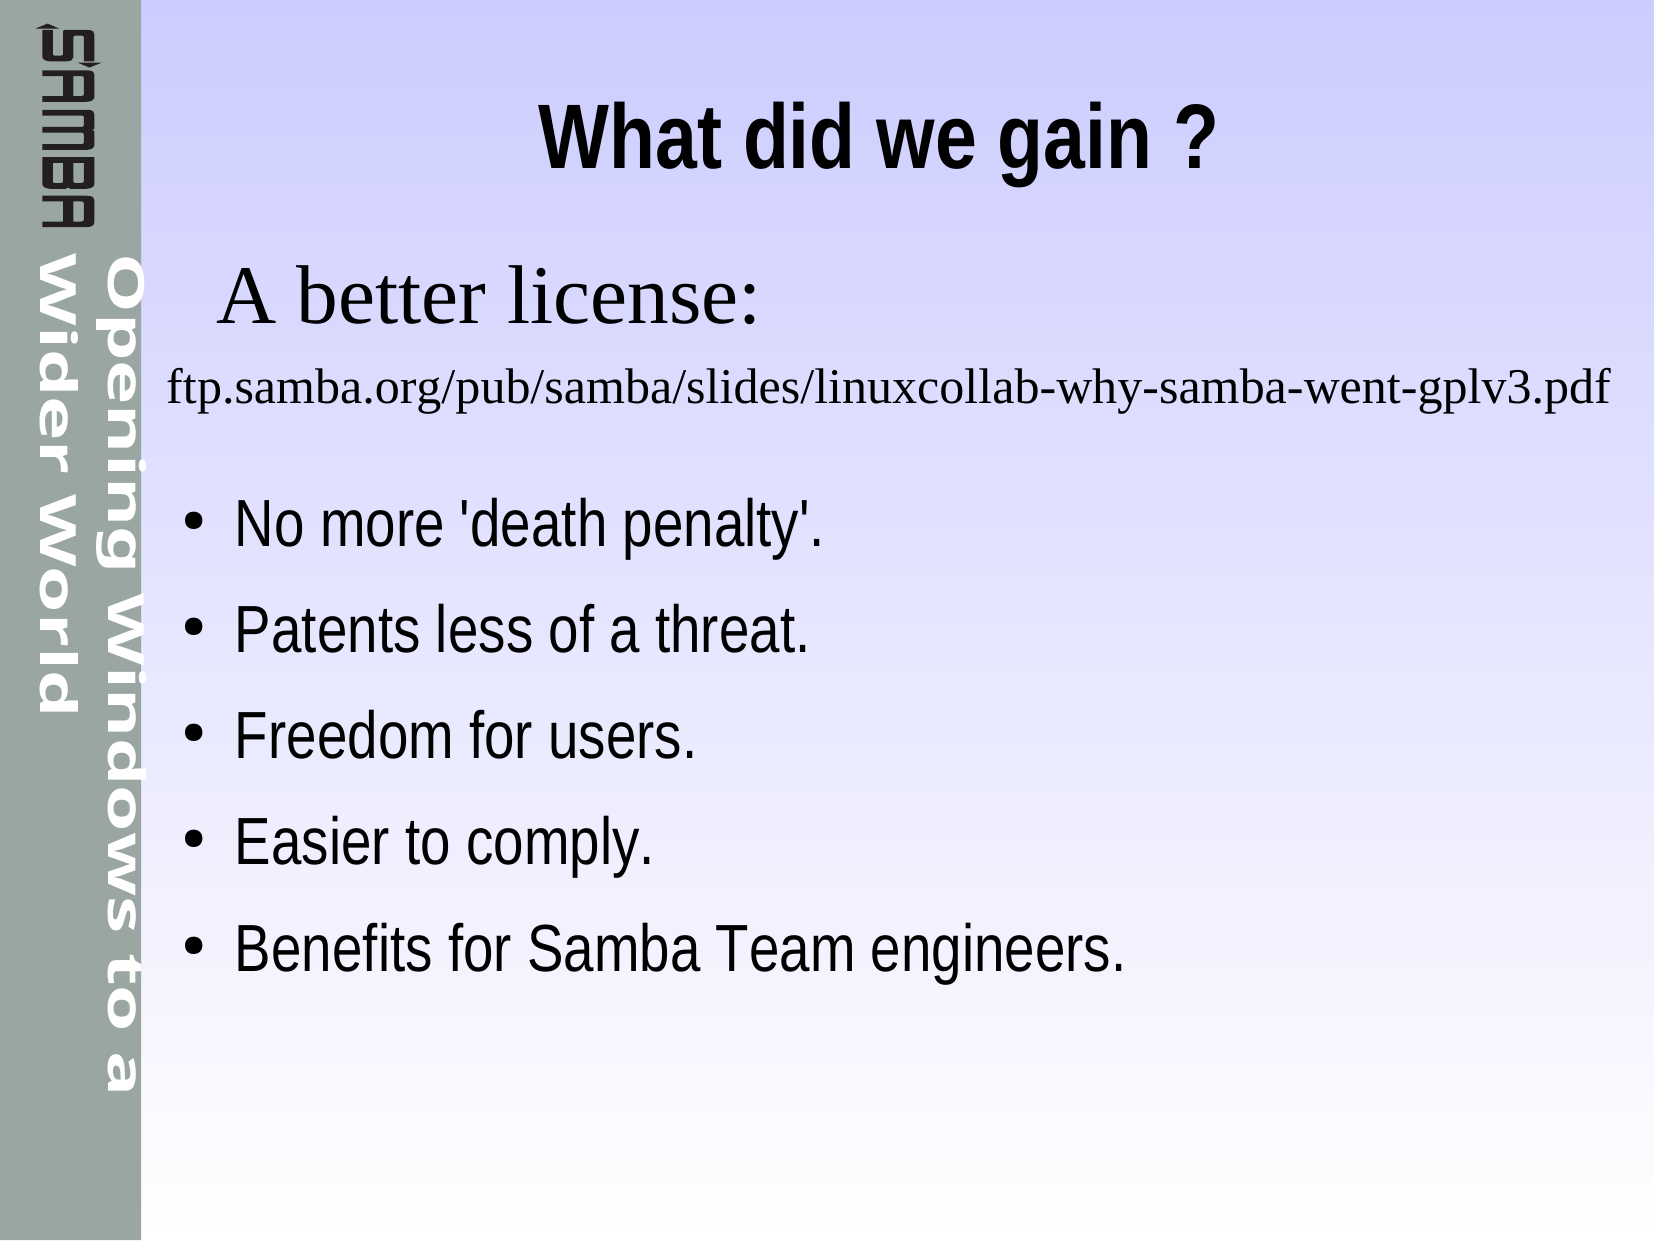

# What did we gain ?
A better license:
ftp.samba.org/pub/samba/slides/linuxcollab-why-samba-went-gplv3.pdf
No more 'death penalty'.
Patents less of a threat.
Freedom for users.
Easier to comply.
Benefits for Samba Team engineers.